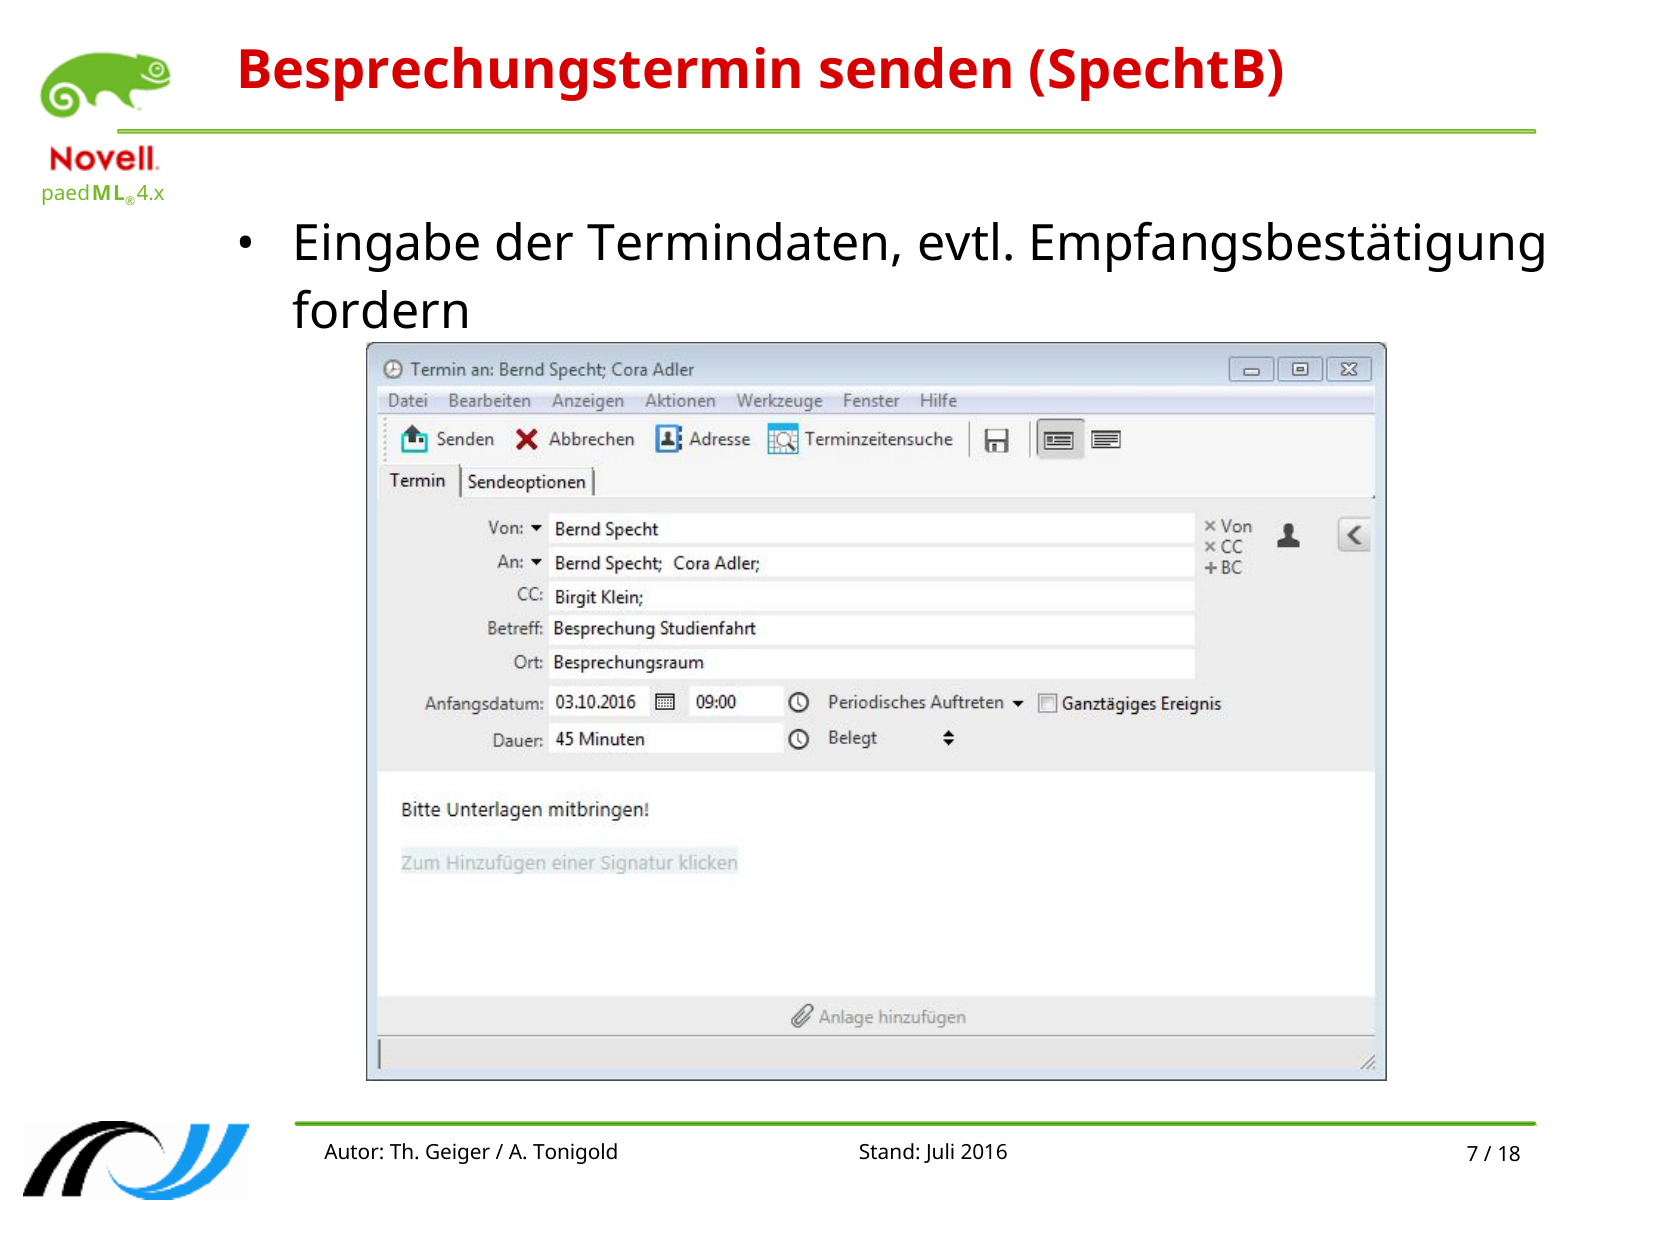

# Besprechungstermin senden (SpechtB)
Eingabe der Termindaten, evtl. Empfangsbestätigung fordern
Autor: Th. Geiger / A. Tonigold
Juli 2016
7